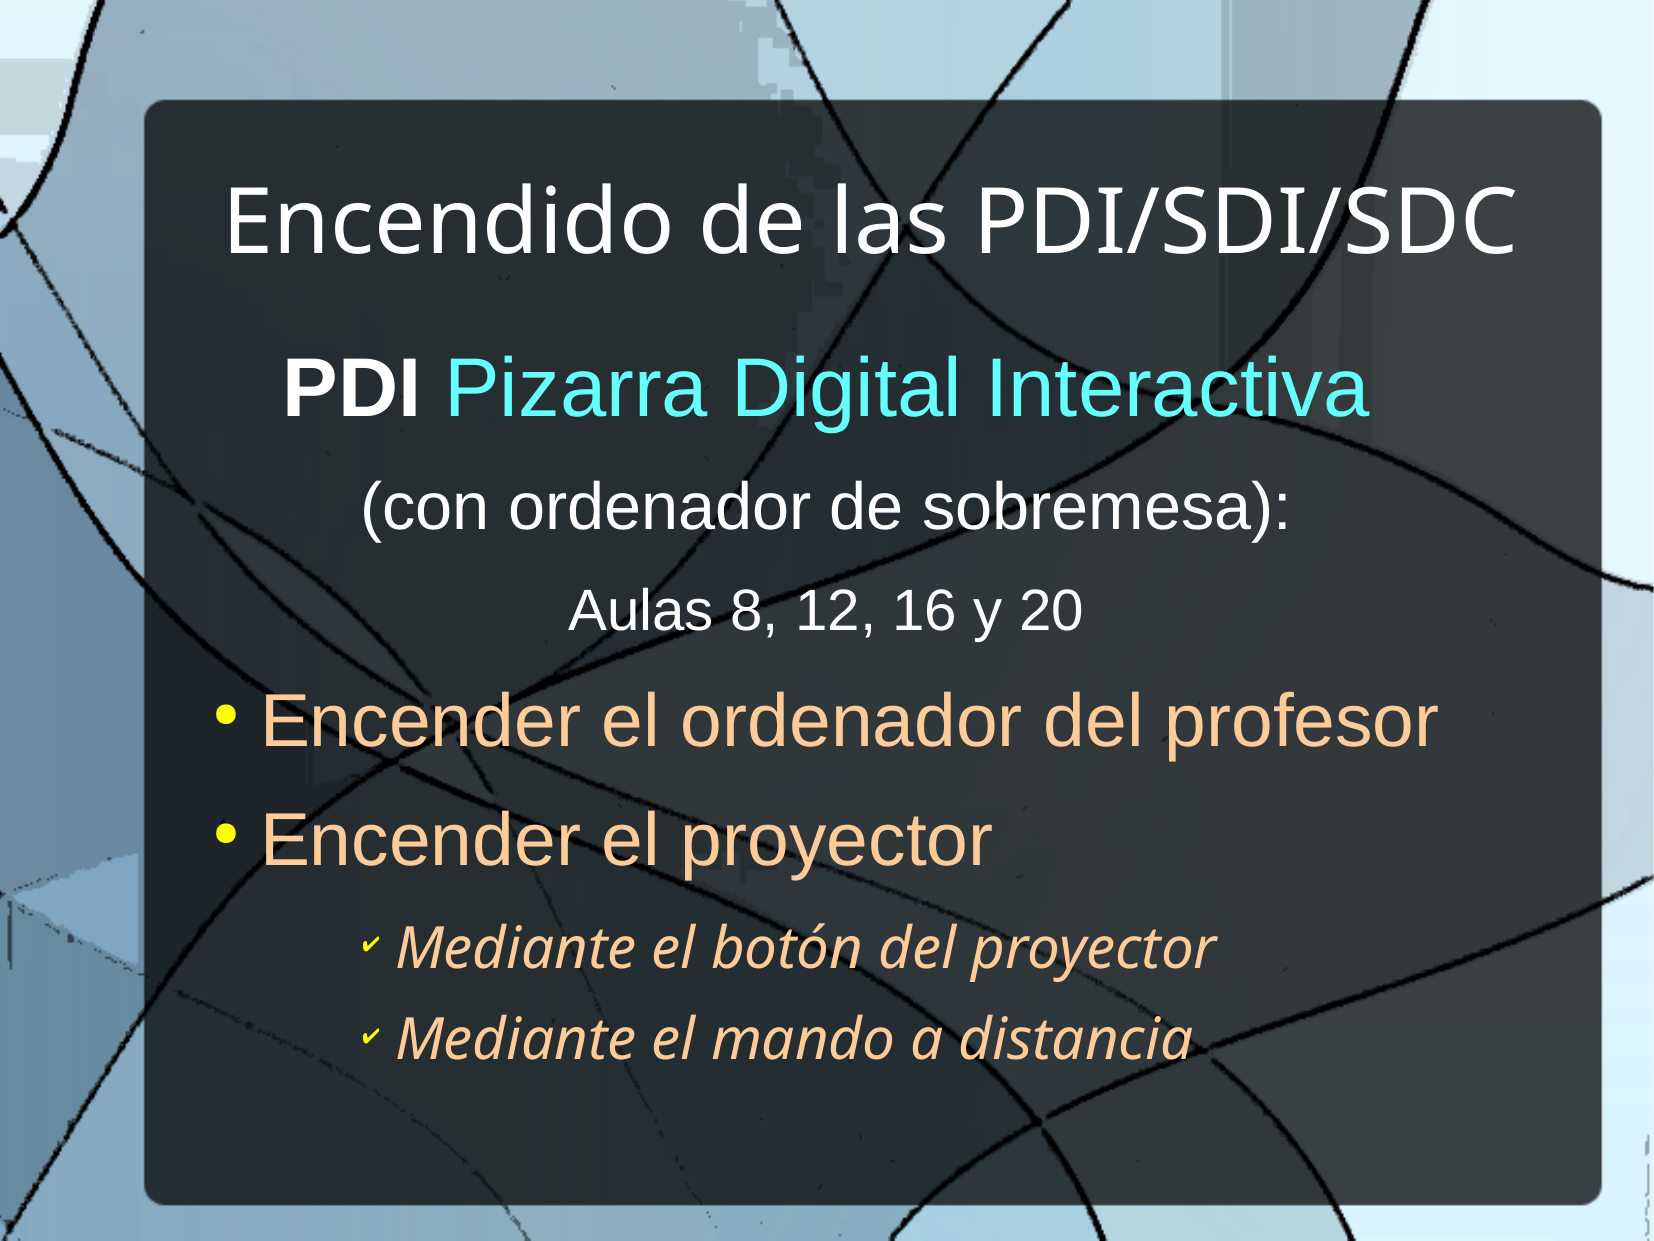

# Encendido de las PDI/SDI/SDC
PDI Pizarra Digital Interactiva
(con ordenador de sobremesa):
Aulas 8, 12, 16 y 20
 Encender el ordenador del profesor
 Encender el proyector
 Mediante el botón del proyector
 Mediante el mando a distancia